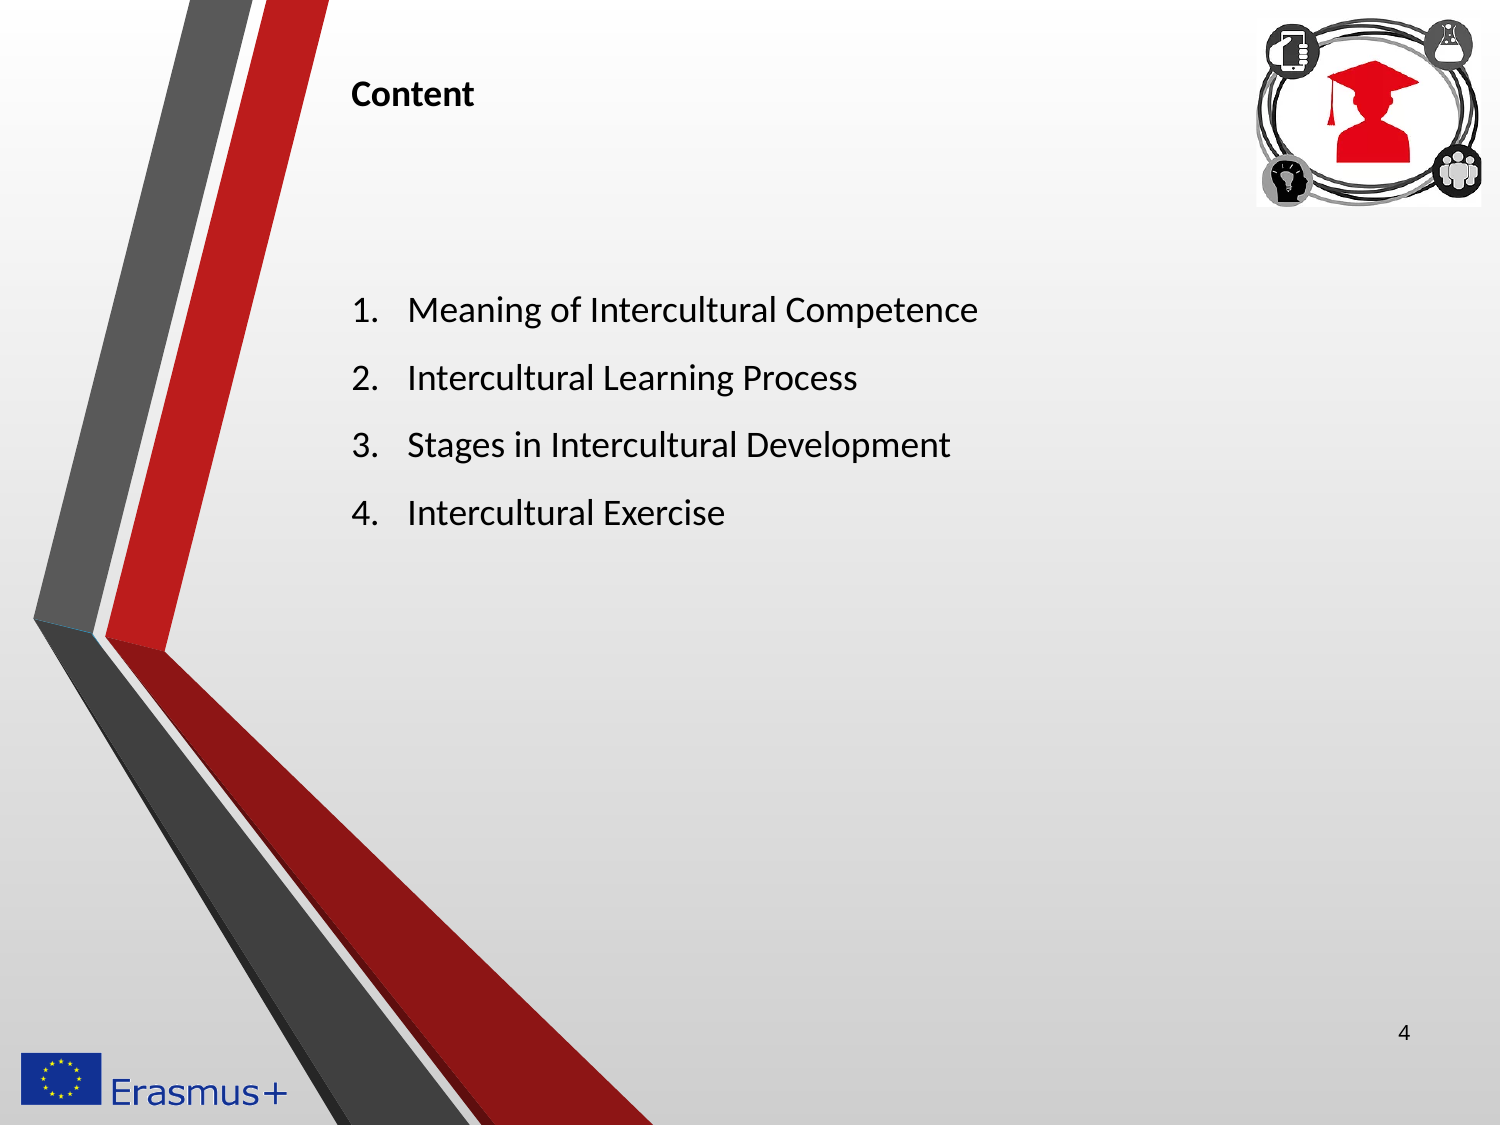

Content
Meaning of Intercultural Competence
Intercultural Learning Process
Stages in Intercultural Development
Intercultural Exercise